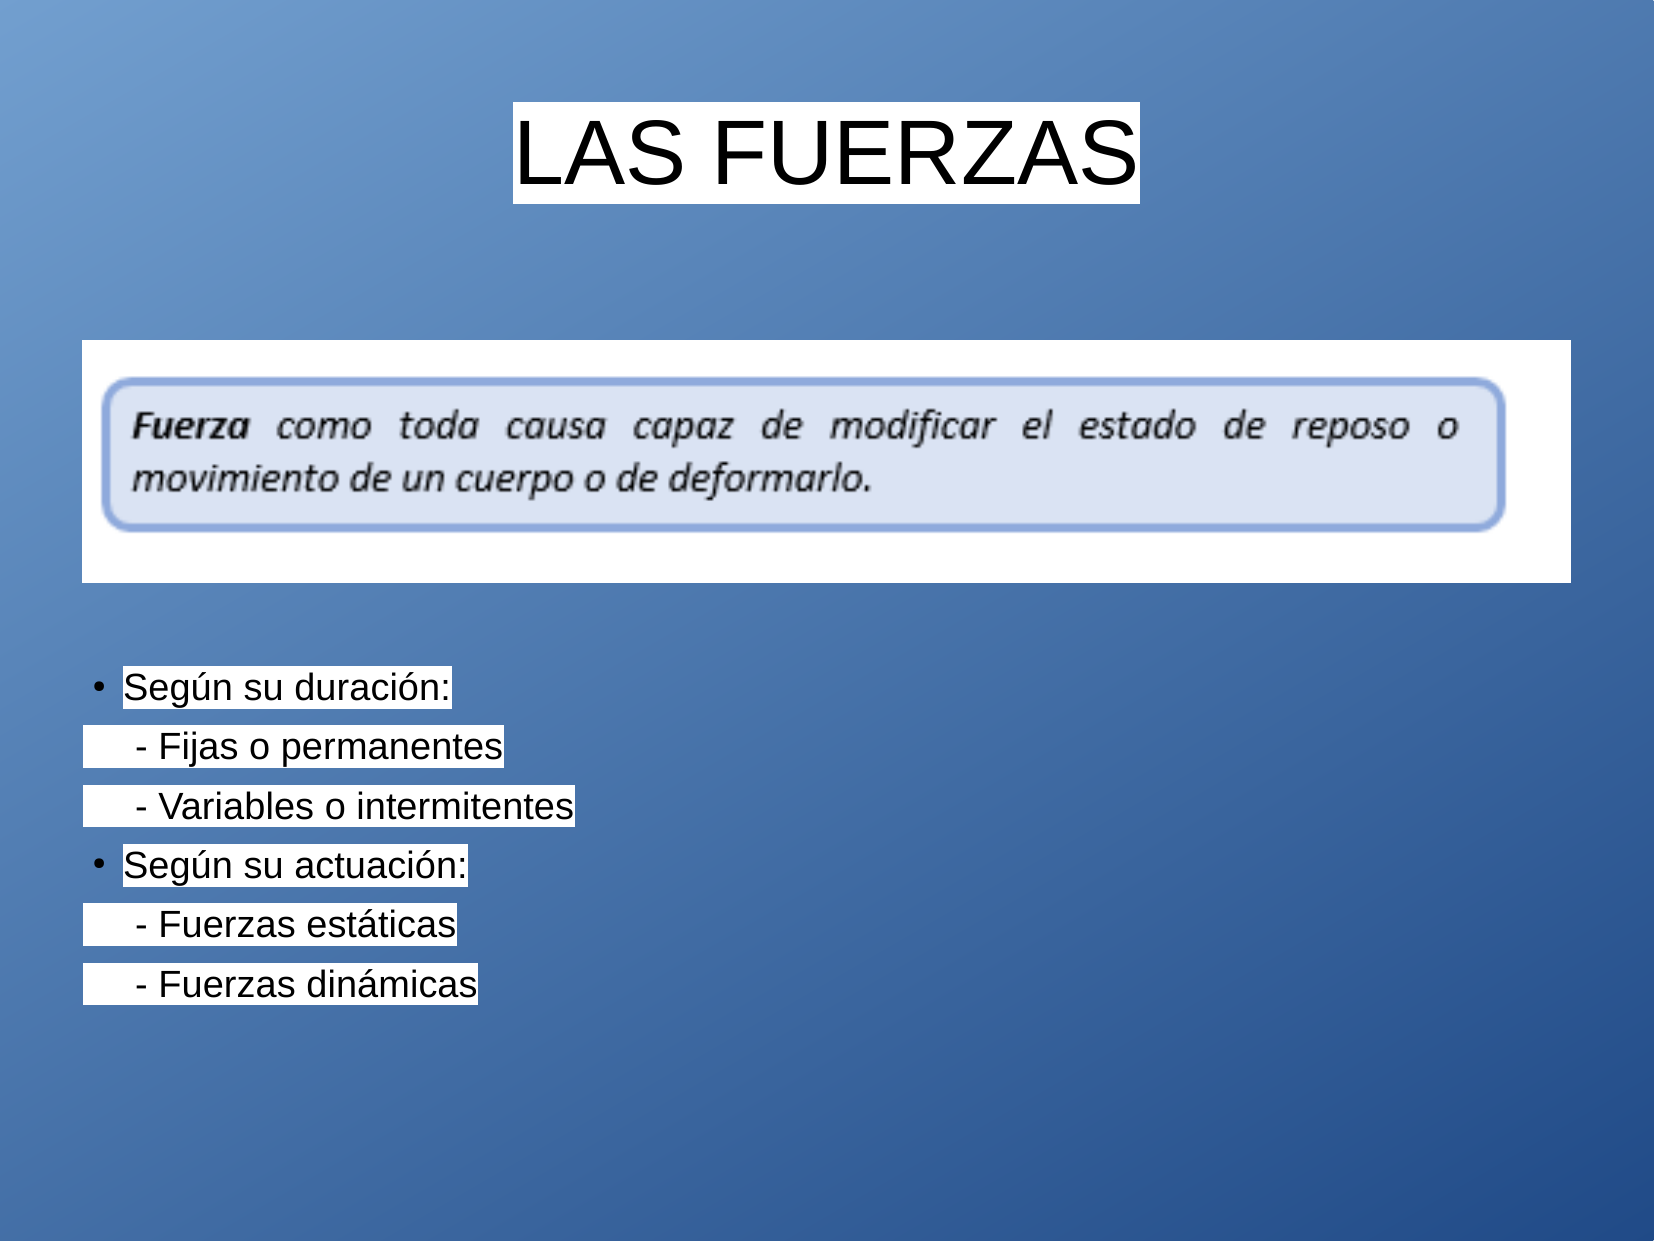

# LAS FUERZAS
Según su duración:
 - Fijas o permanentes
 - Variables o intermitentes
Según su actuación:
 - Fuerzas estáticas
 - Fuerzas dinámicas